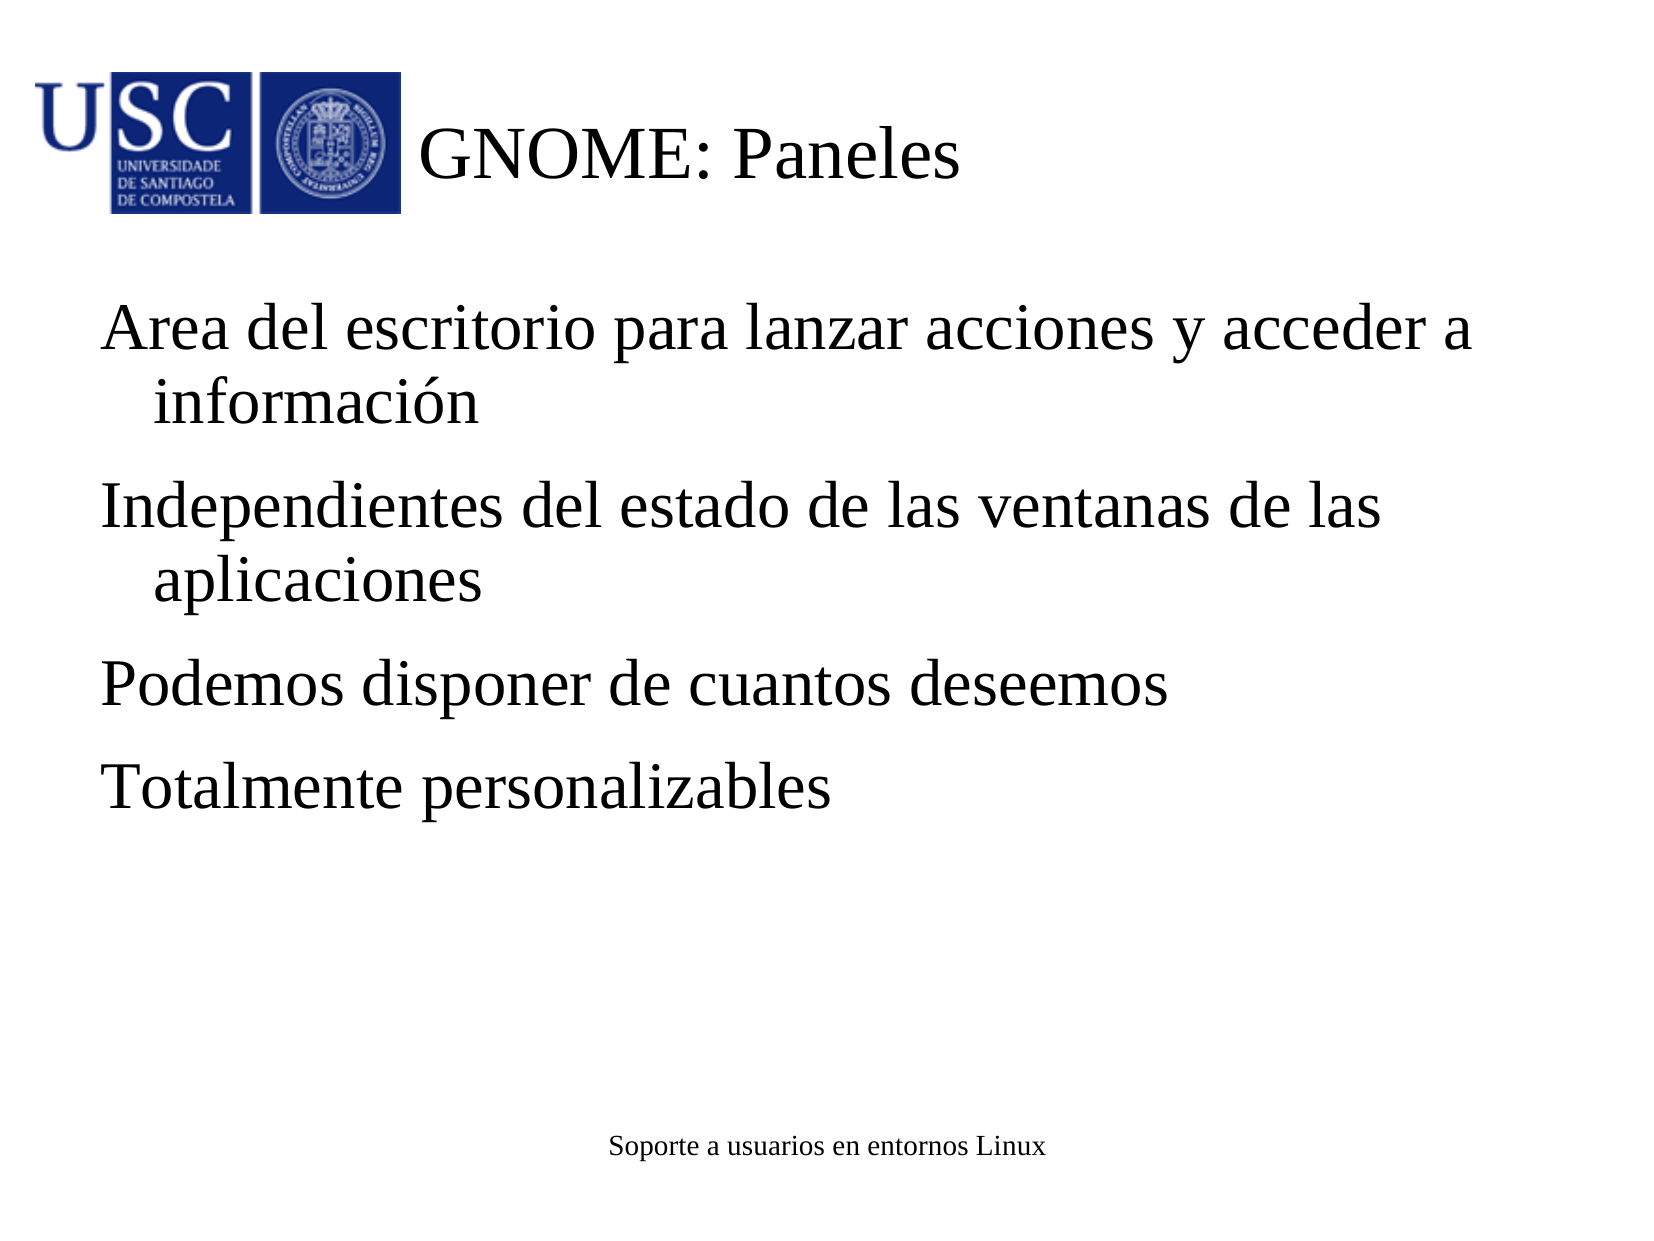

# GNOME: Paneles
Area del escritorio para lanzar acciones y acceder a información
Independientes del estado de las ventanas de las aplicaciones
Podemos disponer de cuantos deseemos
Totalmente personalizables